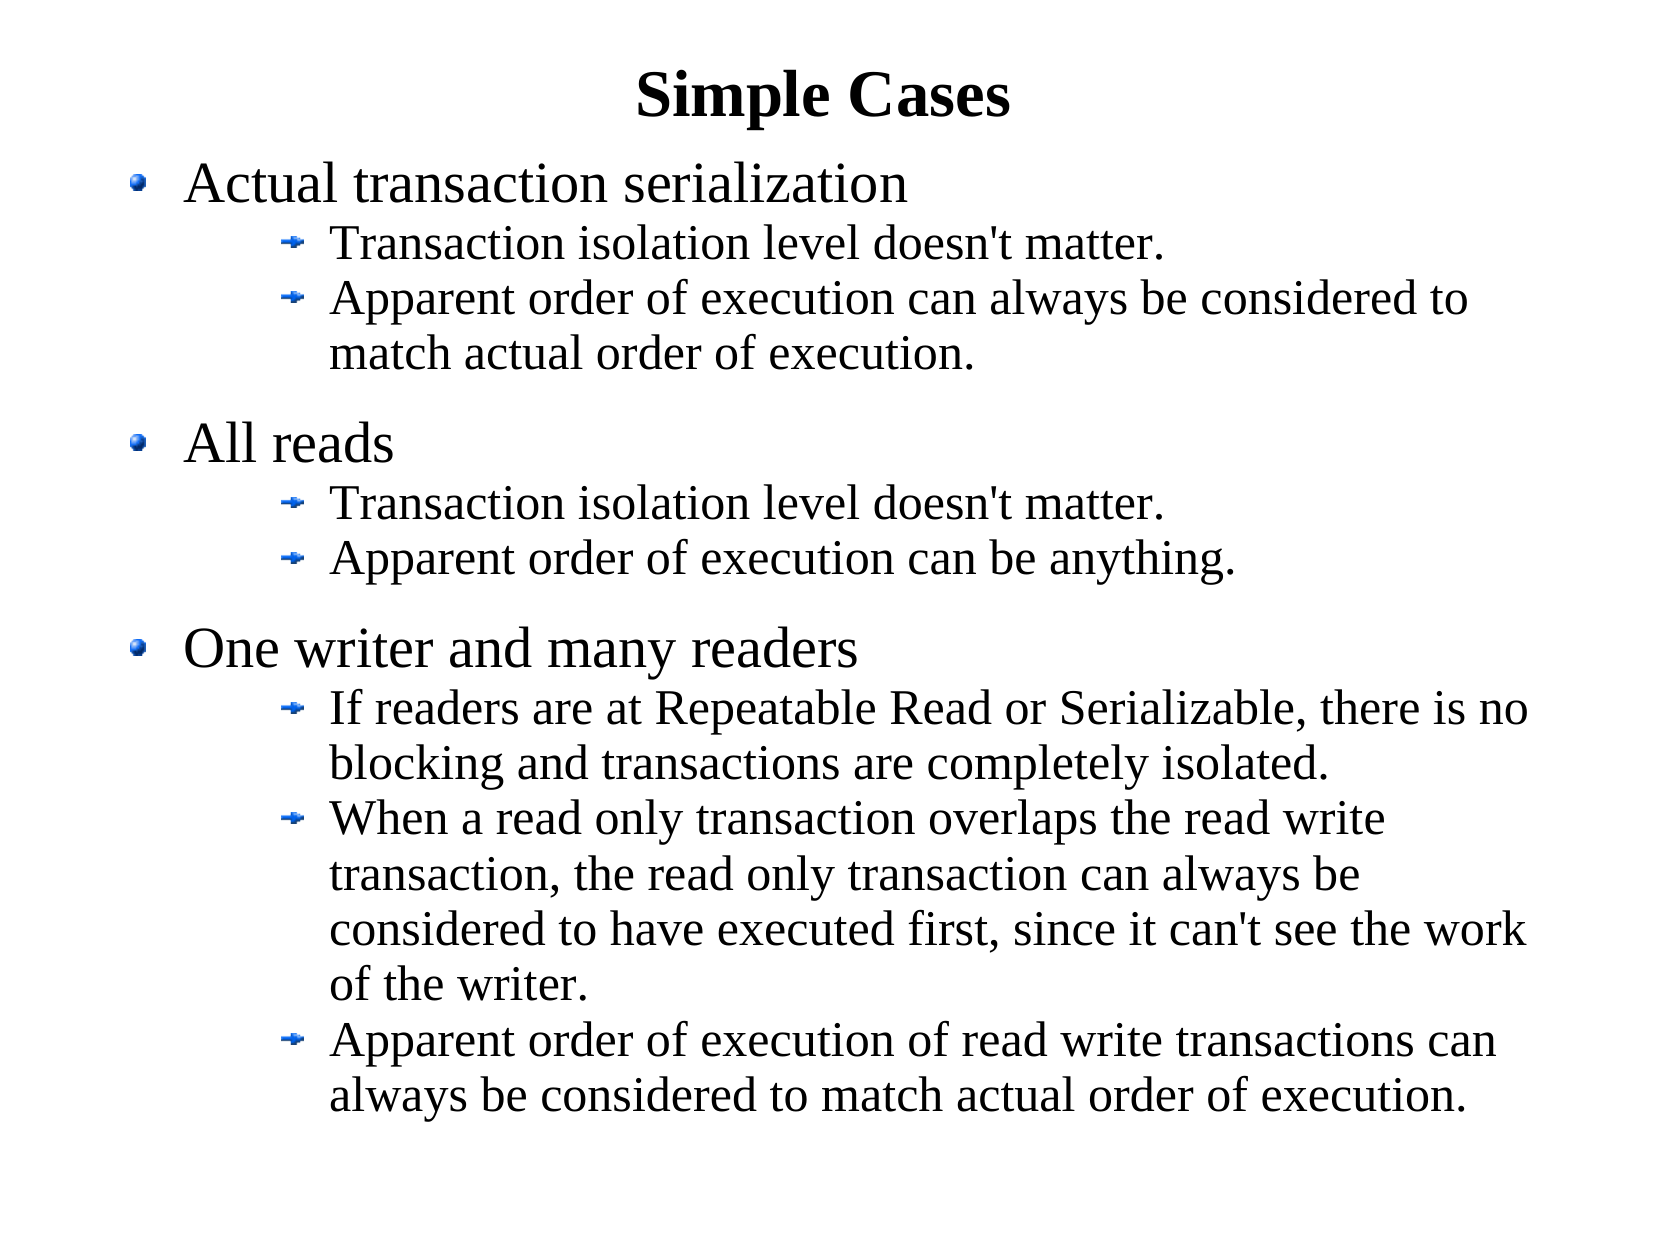

# Simple Cases
Actual transaction serialization
Transaction isolation level doesn't matter.
Apparent order of execution can always be considered to match actual order of execution.
All reads
Transaction isolation level doesn't matter.
Apparent order of execution can be anything.
One writer and many readers
If readers are at Repeatable Read or Serializable, there is no blocking and transactions are completely isolated.
When a read only transaction overlaps the read write transaction, the read only transaction can always be considered to have executed first, since it can't see the work of the writer.
Apparent order of execution of read write transactions can always be considered to match actual order of execution.